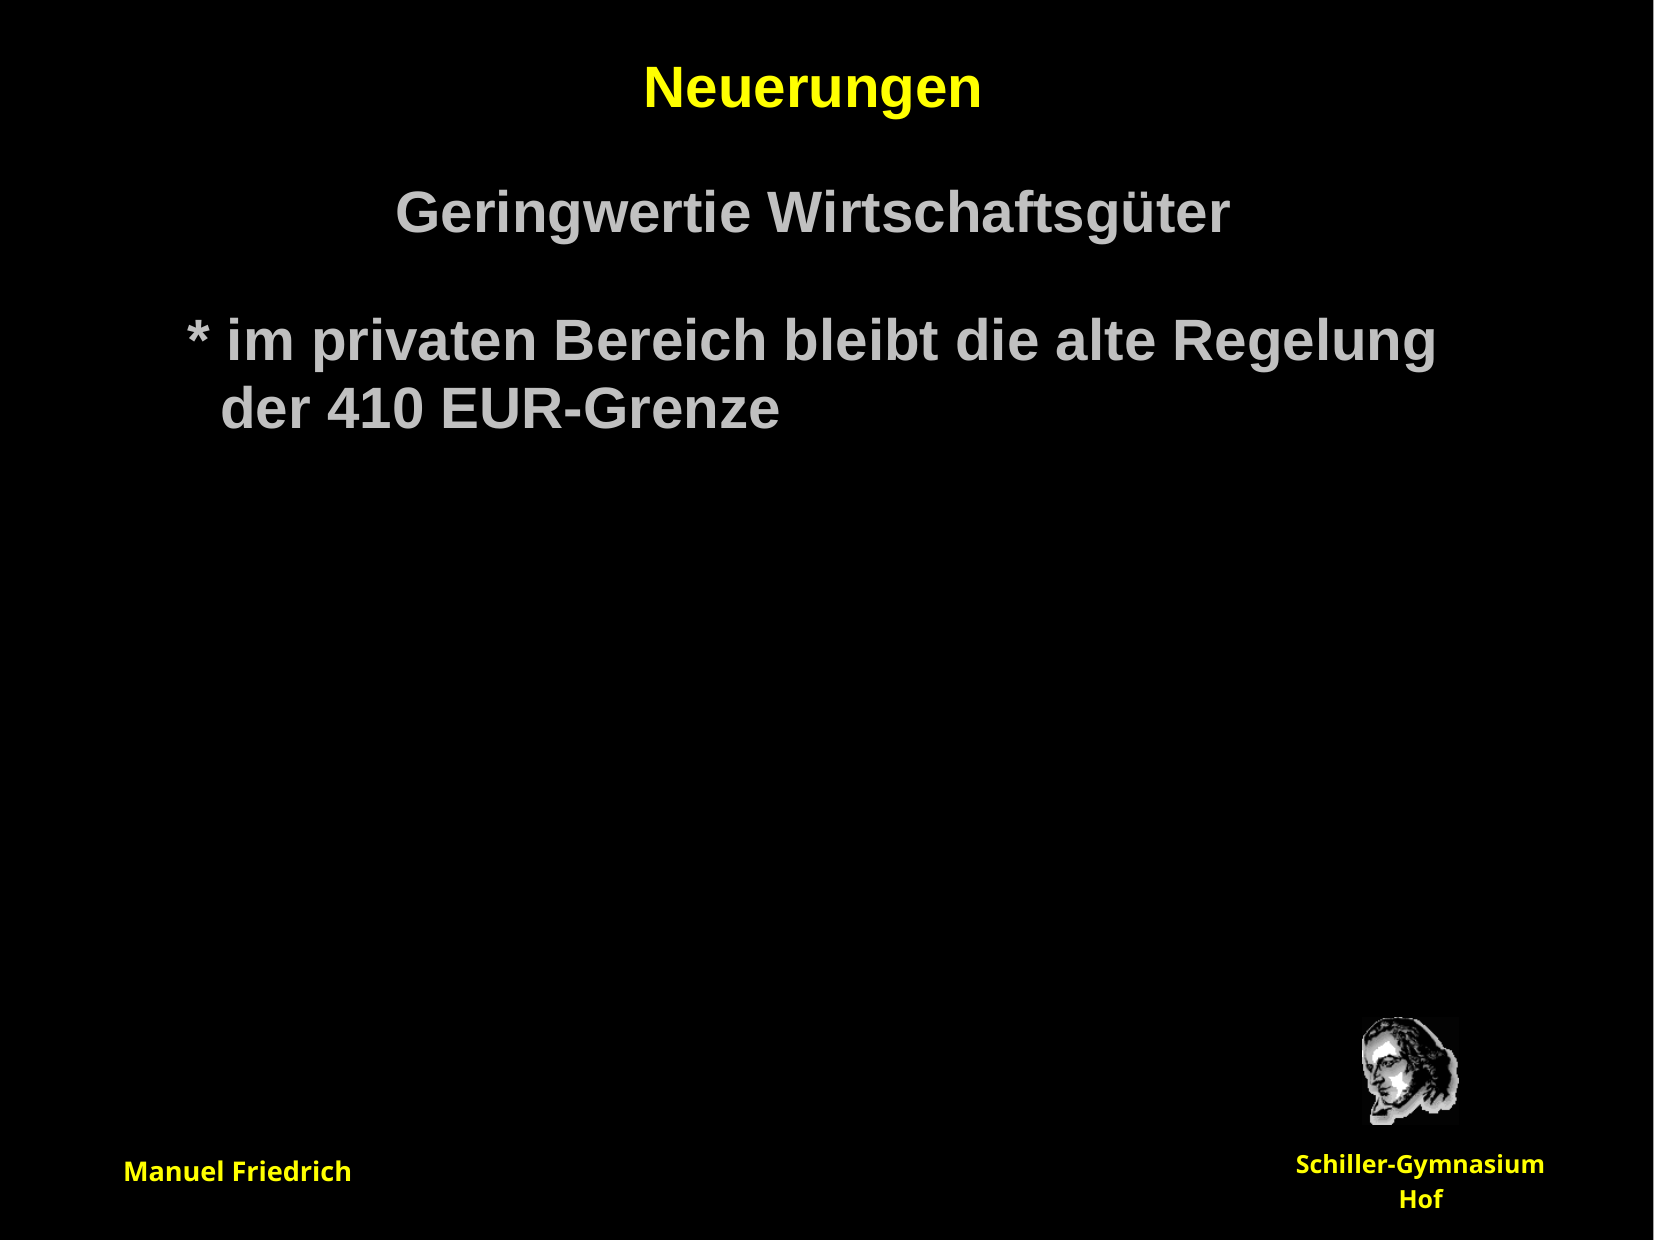

Neuerungen
Geringwertie Wirtschaftsgüter
* im privaten Bereich bleibt die alte Regelung
 der 410 EUR-Grenze
Schiller-Gymnasium
Hof
Manuel Friedrich